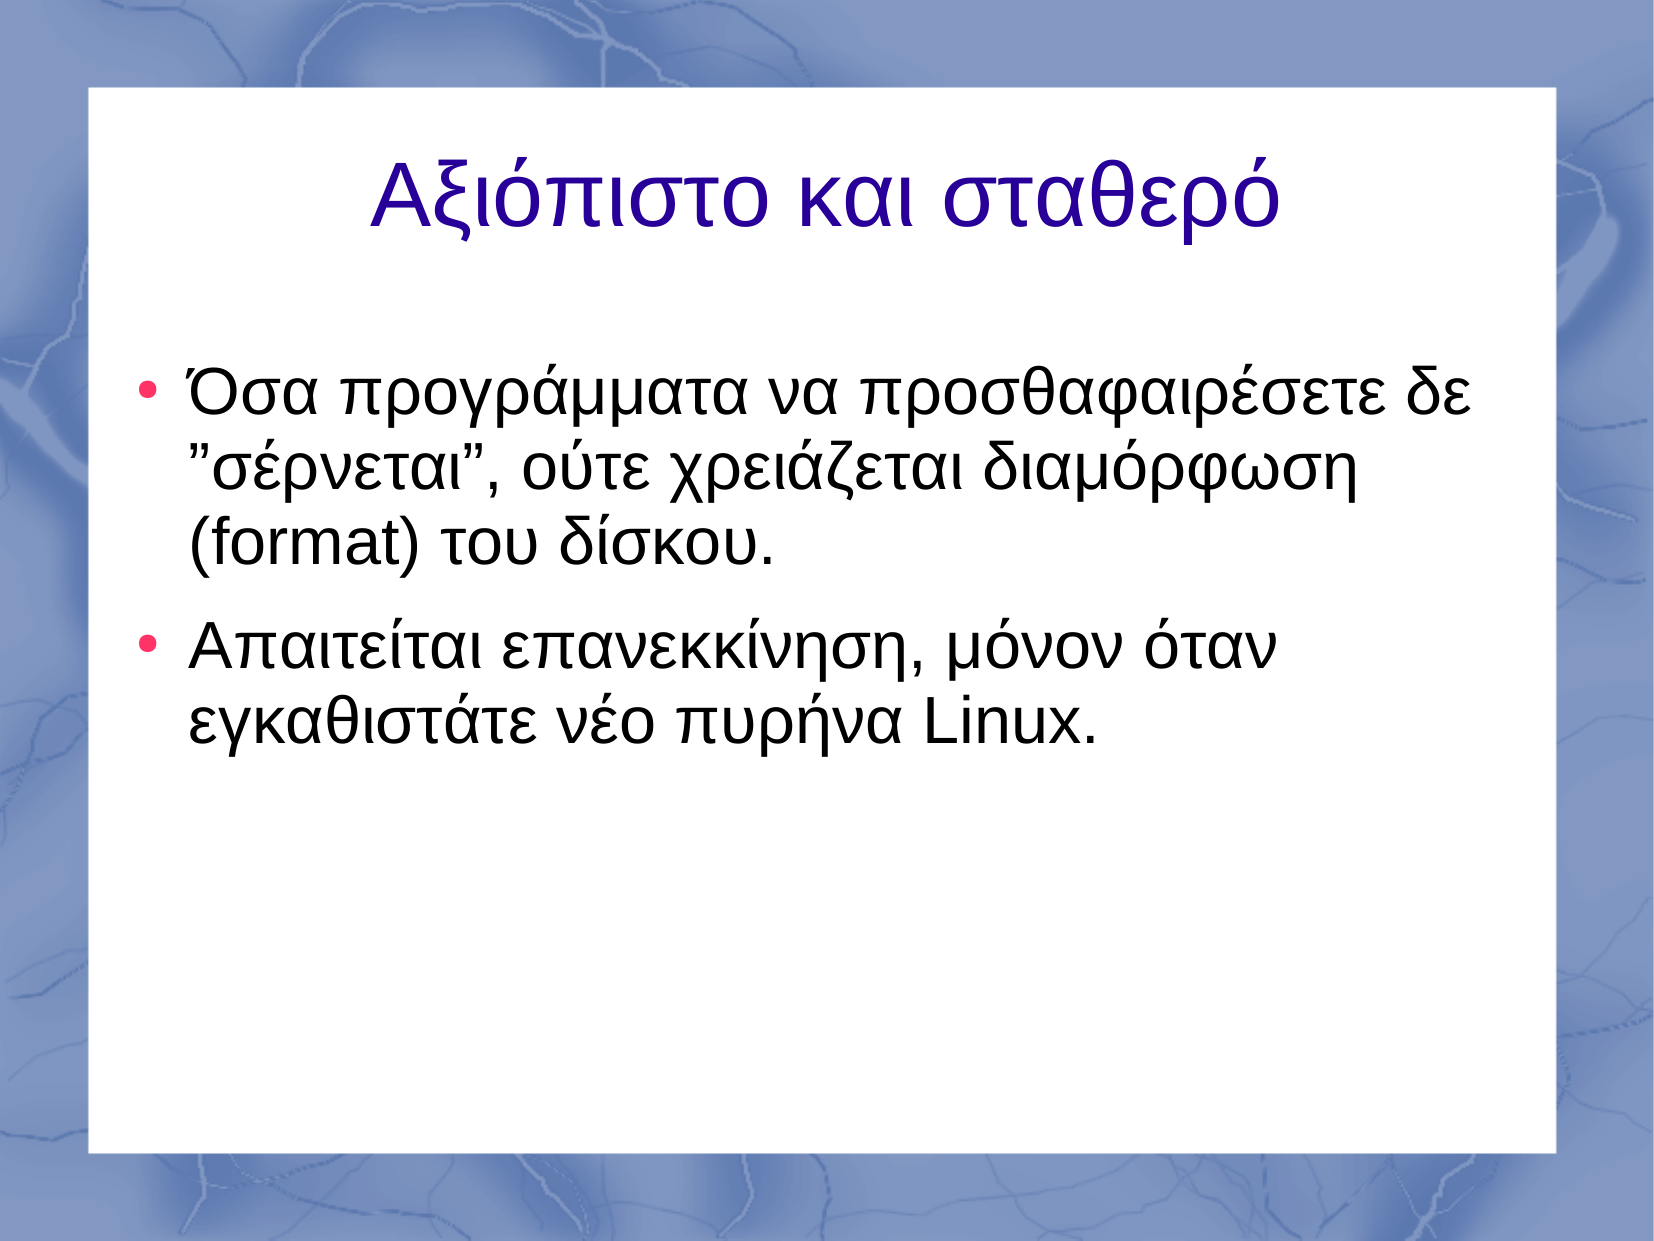

# Αξιόπιστο και σταθερό
Όσα προγράμματα να προσθαφαιρέσετε δε ”σέρνεται”, ούτε χρειάζεται διαμόρφωση (format) του δίσκου.
Απαιτείται επανεκκίνηση, μόνον όταν εγκαθιστάτε νέο πυρήνα Linux.